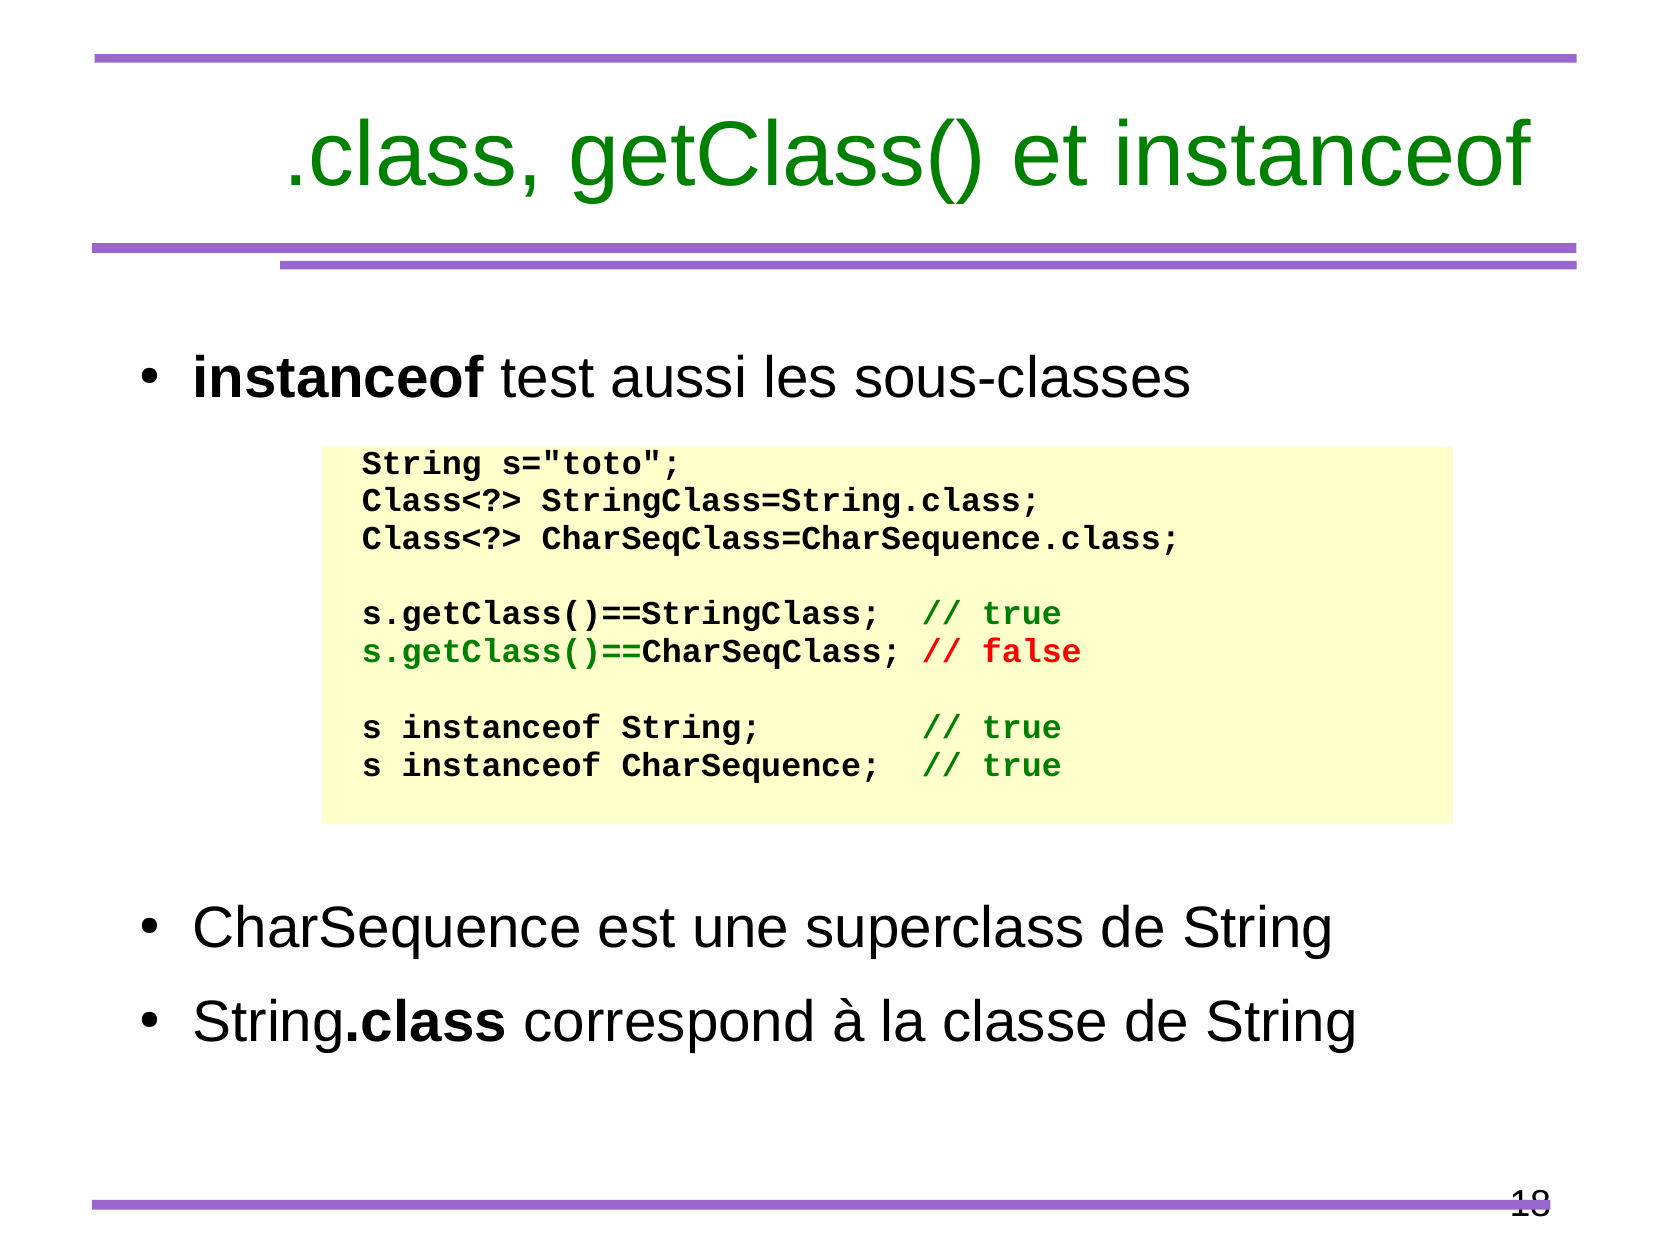

# .class, getClass() et instanceof
instanceof test aussi les sous-classes
CharSequence est une superclass de String
String.class correspond à la classe de String
 String s="toto";
 Class<?> StringClass=String.class;
 Class<?> CharSeqClass=CharSequence.class;
 s.getClass()==StringClass; // true
 s.getClass()==CharSeqClass; // false
 s instanceof String; // true
 s instanceof CharSequence; // true